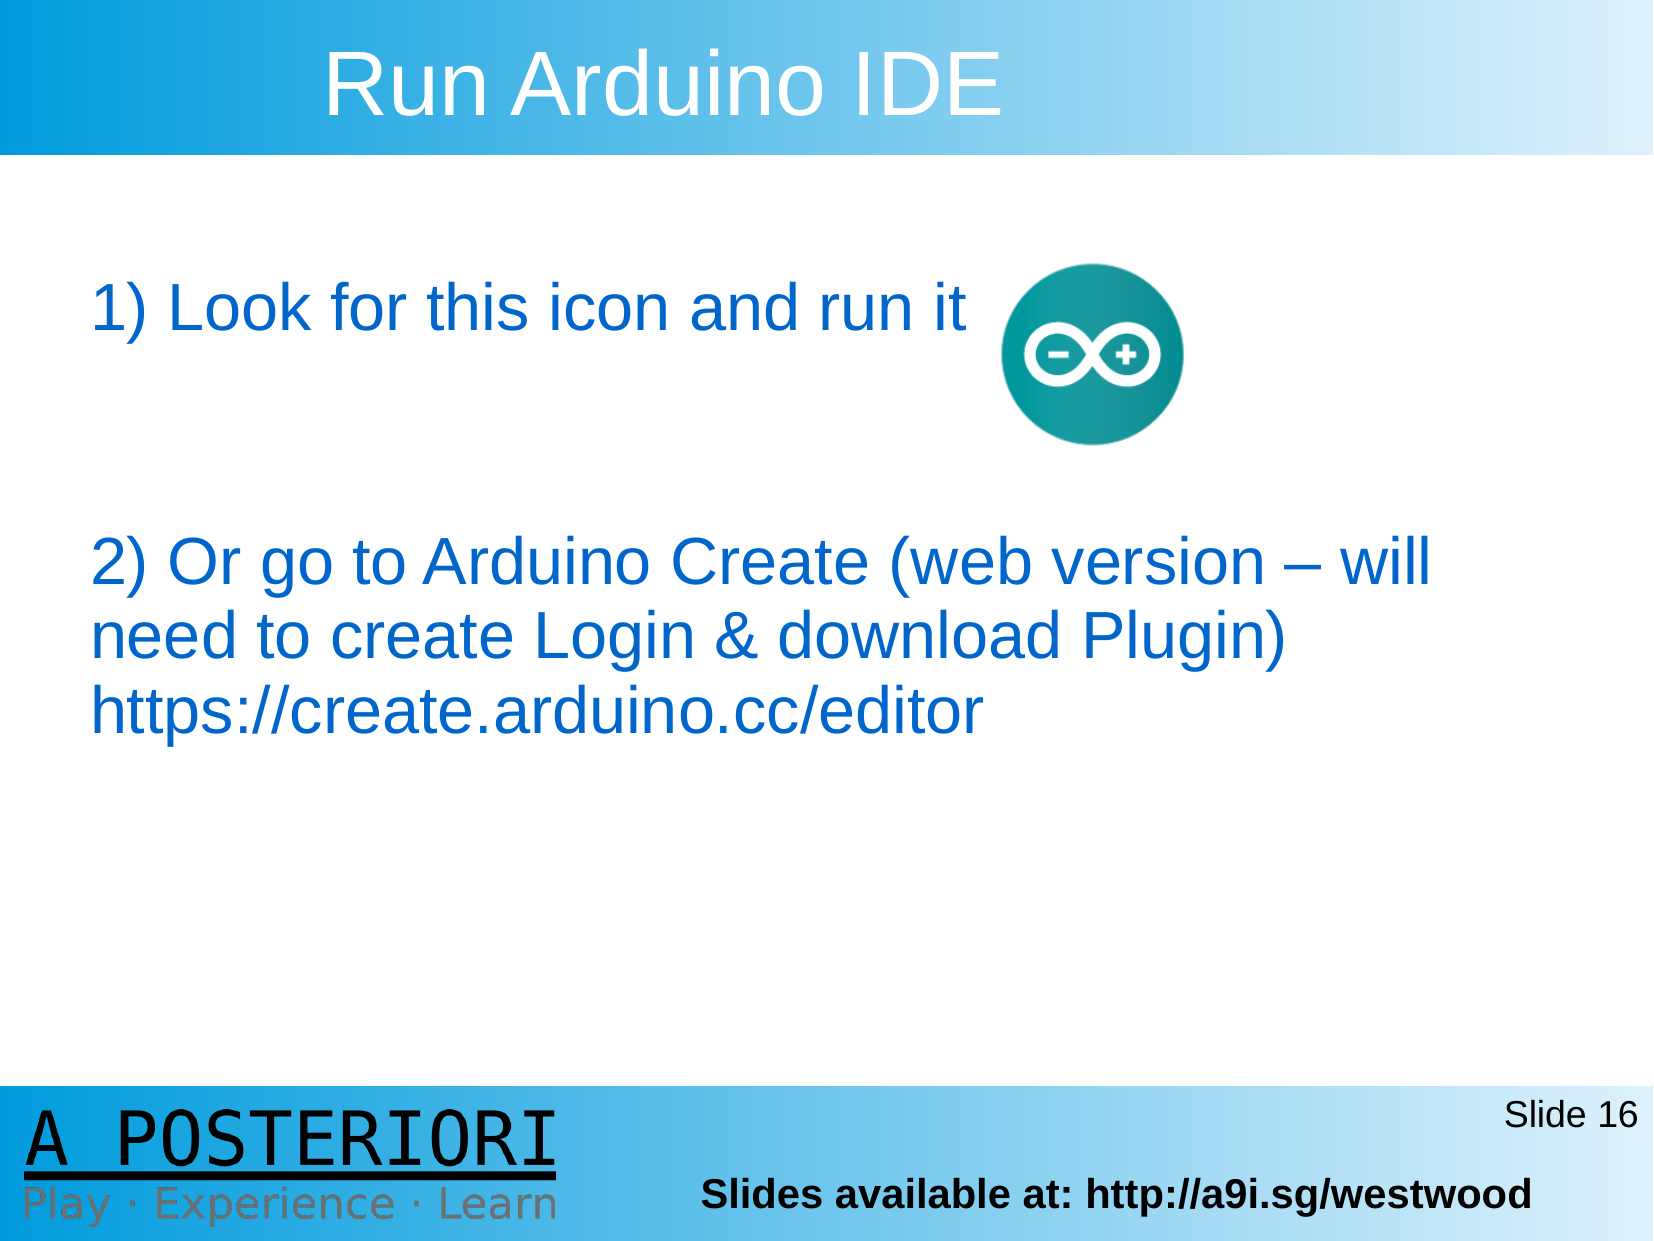

# Run Arduino IDE
1) Look for this icon and run it
2) Or go to Arduino Create (web version – will need to create Login & download Plugin)
https://create.arduino.cc/editor